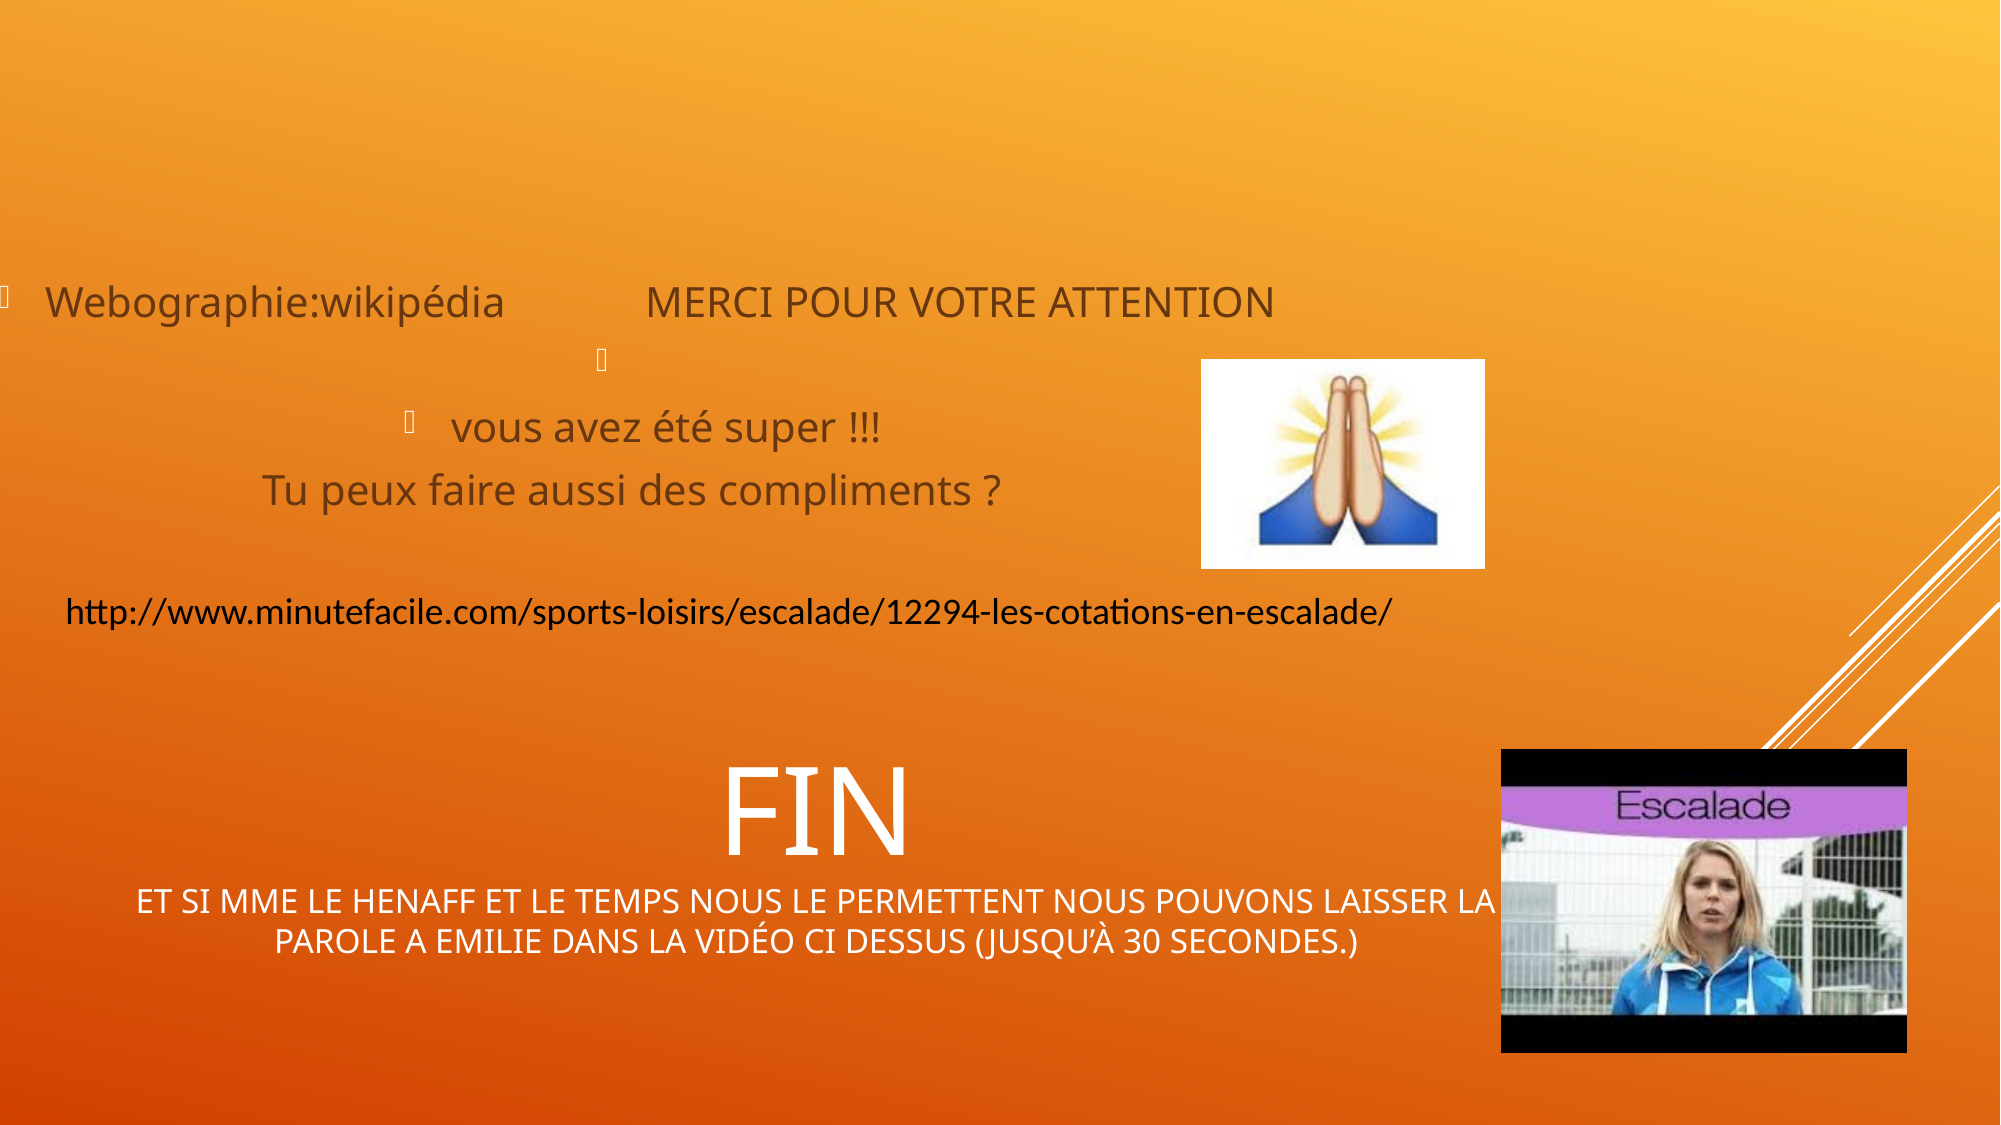

Webographie:wikipédia MERCI POUR VOTRE ATTENTION
vous avez été super !!!
Tu peux faire aussi des compliments ?
http://www.minutefacile.com/sports-loisirs/escalade/12294-les-cotations-en-escalade/
# FIN et si Mme le henaff et le temps nous le permettent nous pouvons laisser la parole a emilie dans la vidéo ci dessus (jusqu’à 30 secondes.)